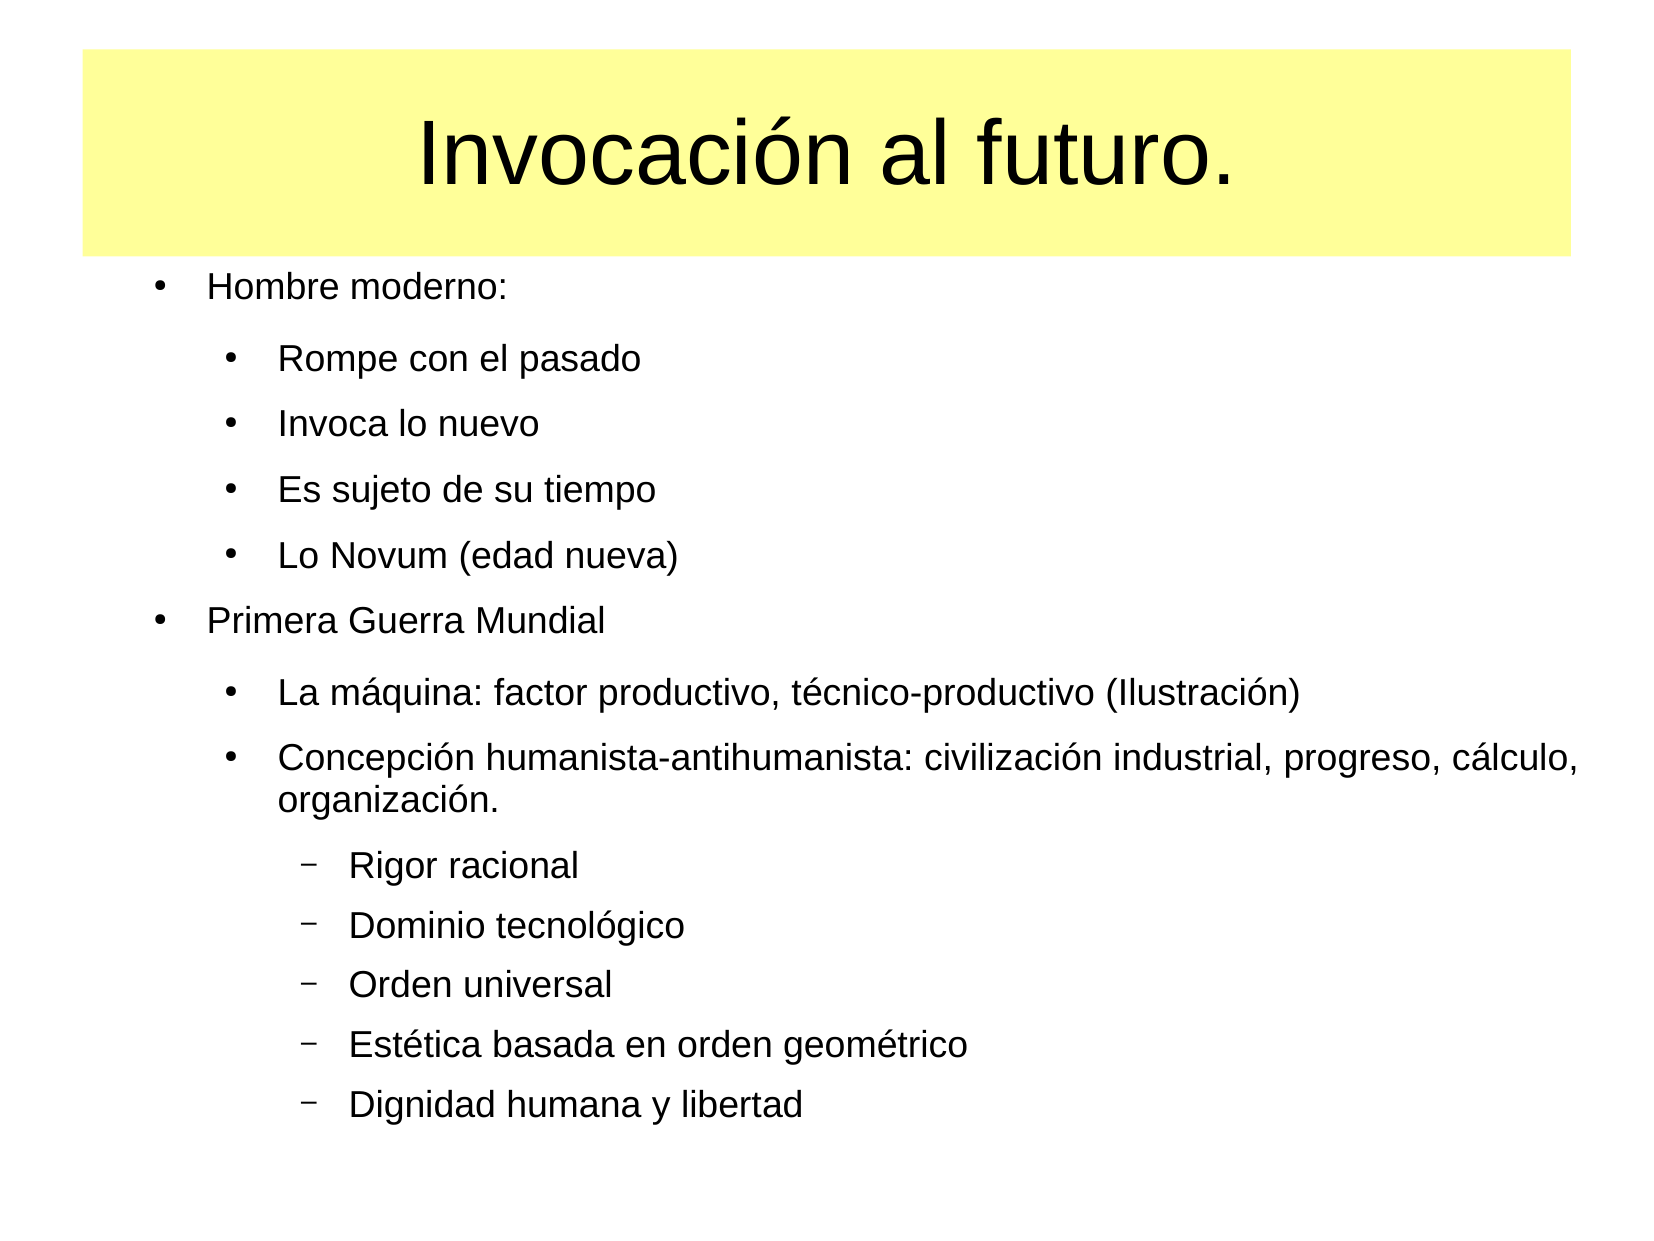

# Invocación al futuro.
Hombre moderno:
Rompe con el pasado
Invoca lo nuevo
Es sujeto de su tiempo
Lo Novum (edad nueva)
Primera Guerra Mundial
La máquina: factor productivo, técnico-productivo (Ilustración)
Concepción humanista-antihumanista: civilización industrial, progreso, cálculo, organización.
Rigor racional
Dominio tecnológico
Orden universal
Estética basada en orden geométrico
Dignidad humana y libertad